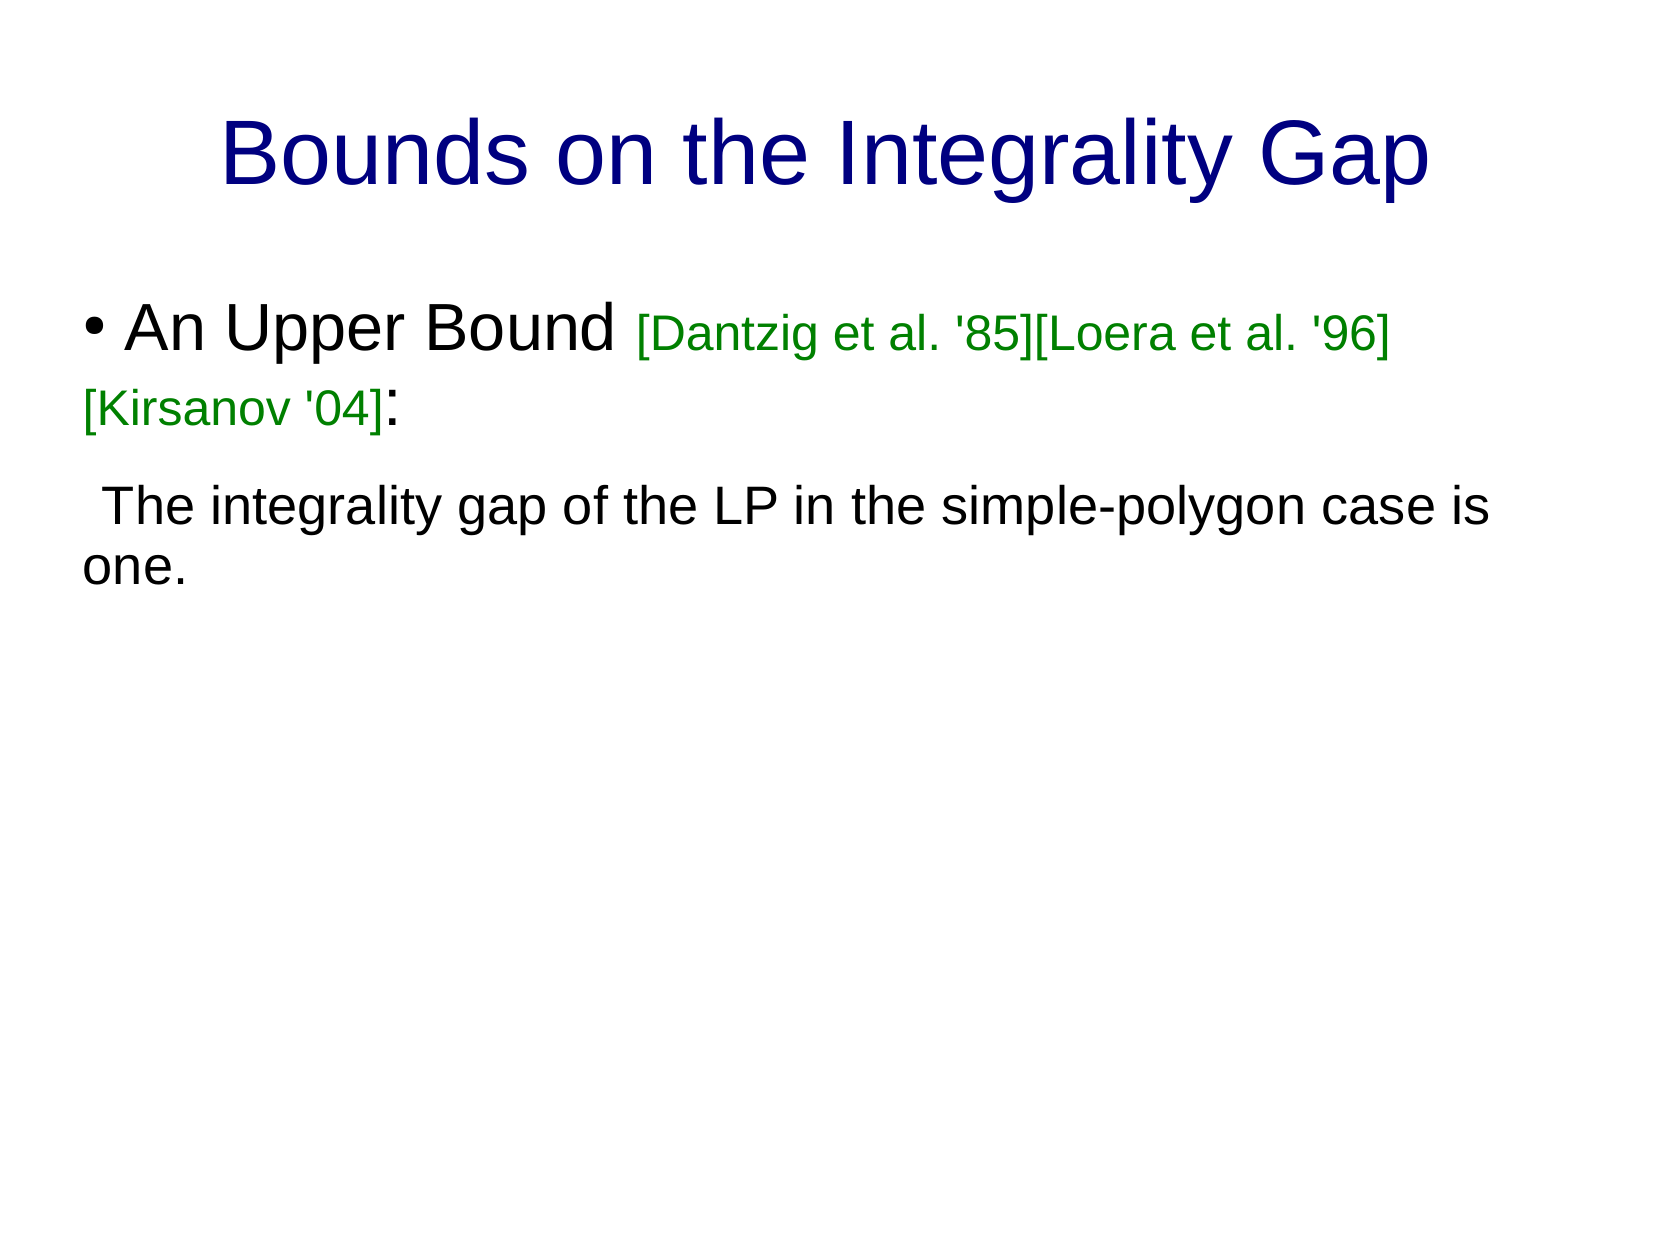

# Bounds on the Integrality Gap
 An Upper Bound [Dantzig et al. '85][Loera et al. '96][Kirsanov '04]:
The integrality gap of the LP in the simple-polygon case is one.